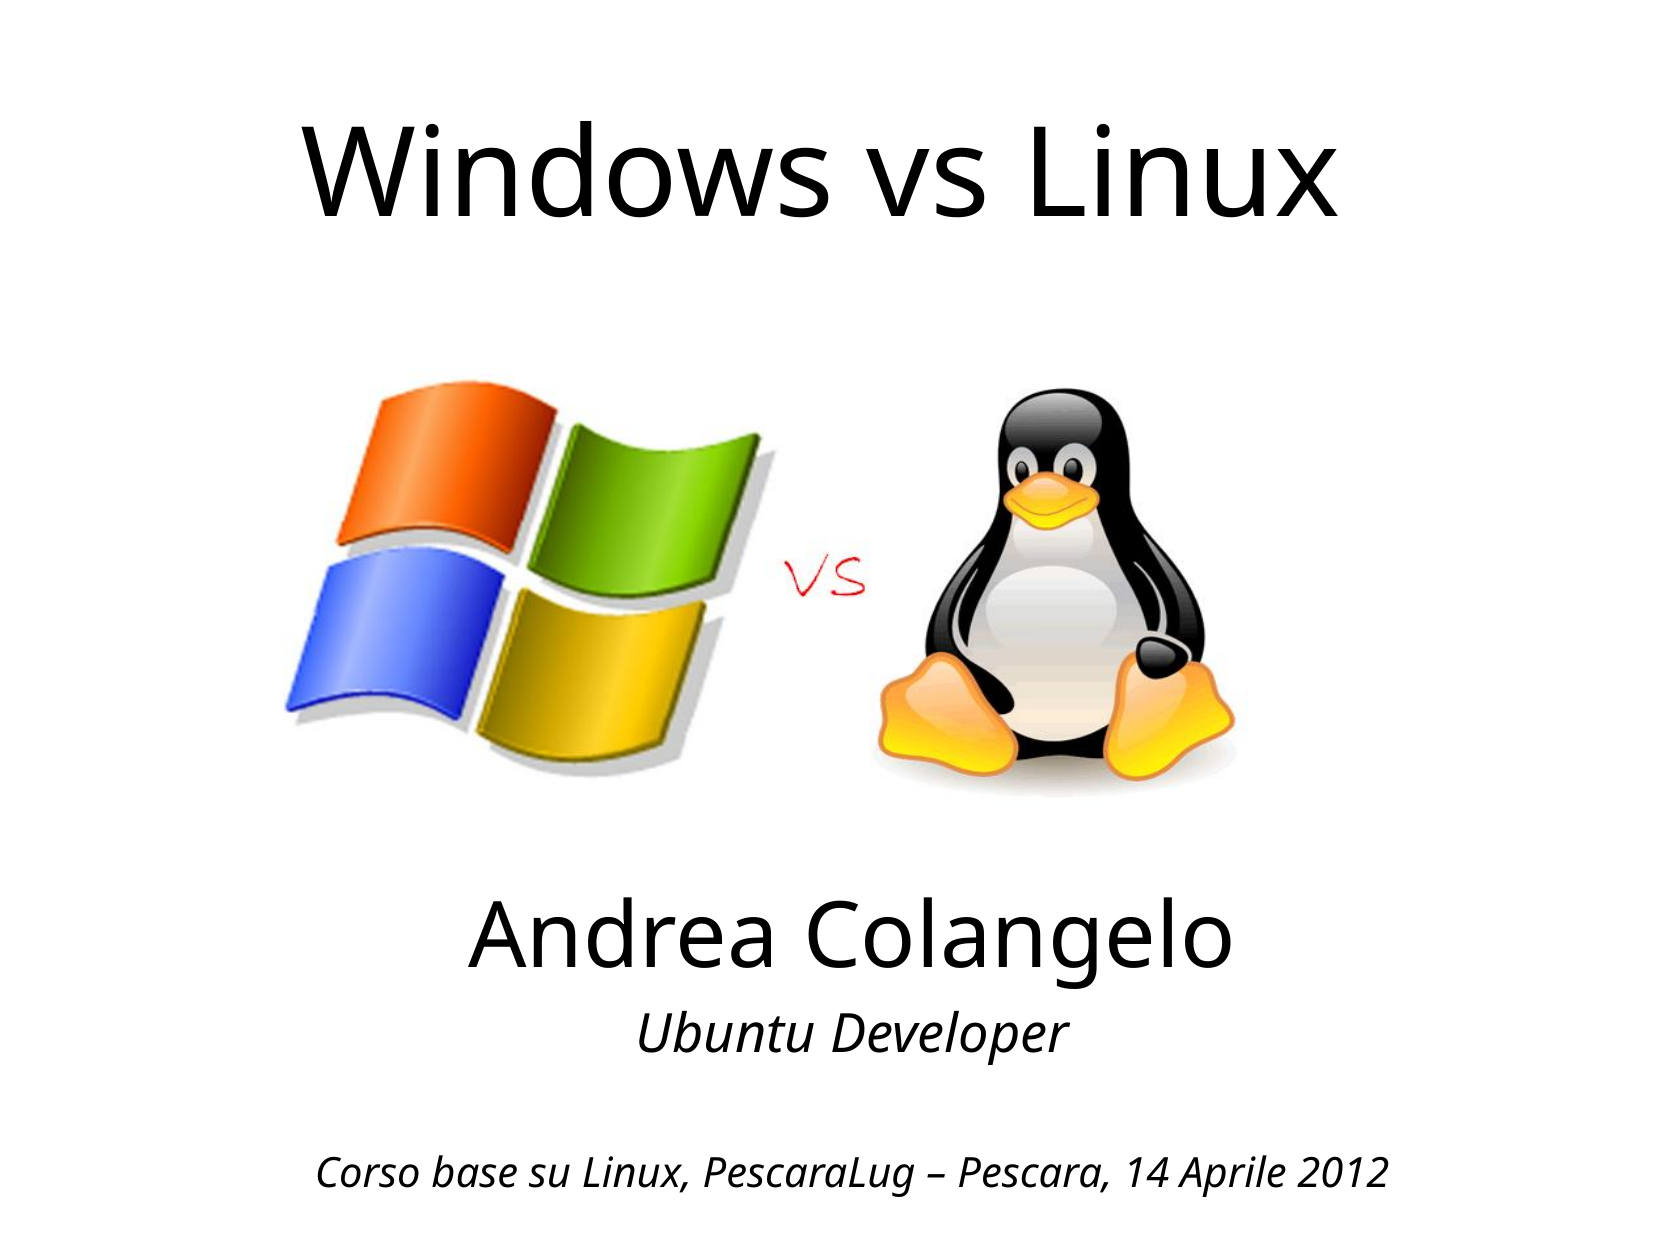

Windows vs Linux
Andrea Colangelo
Ubuntu Developer
Corso base su Linux, PescaraLug – Pescara, 14 Aprile 2012